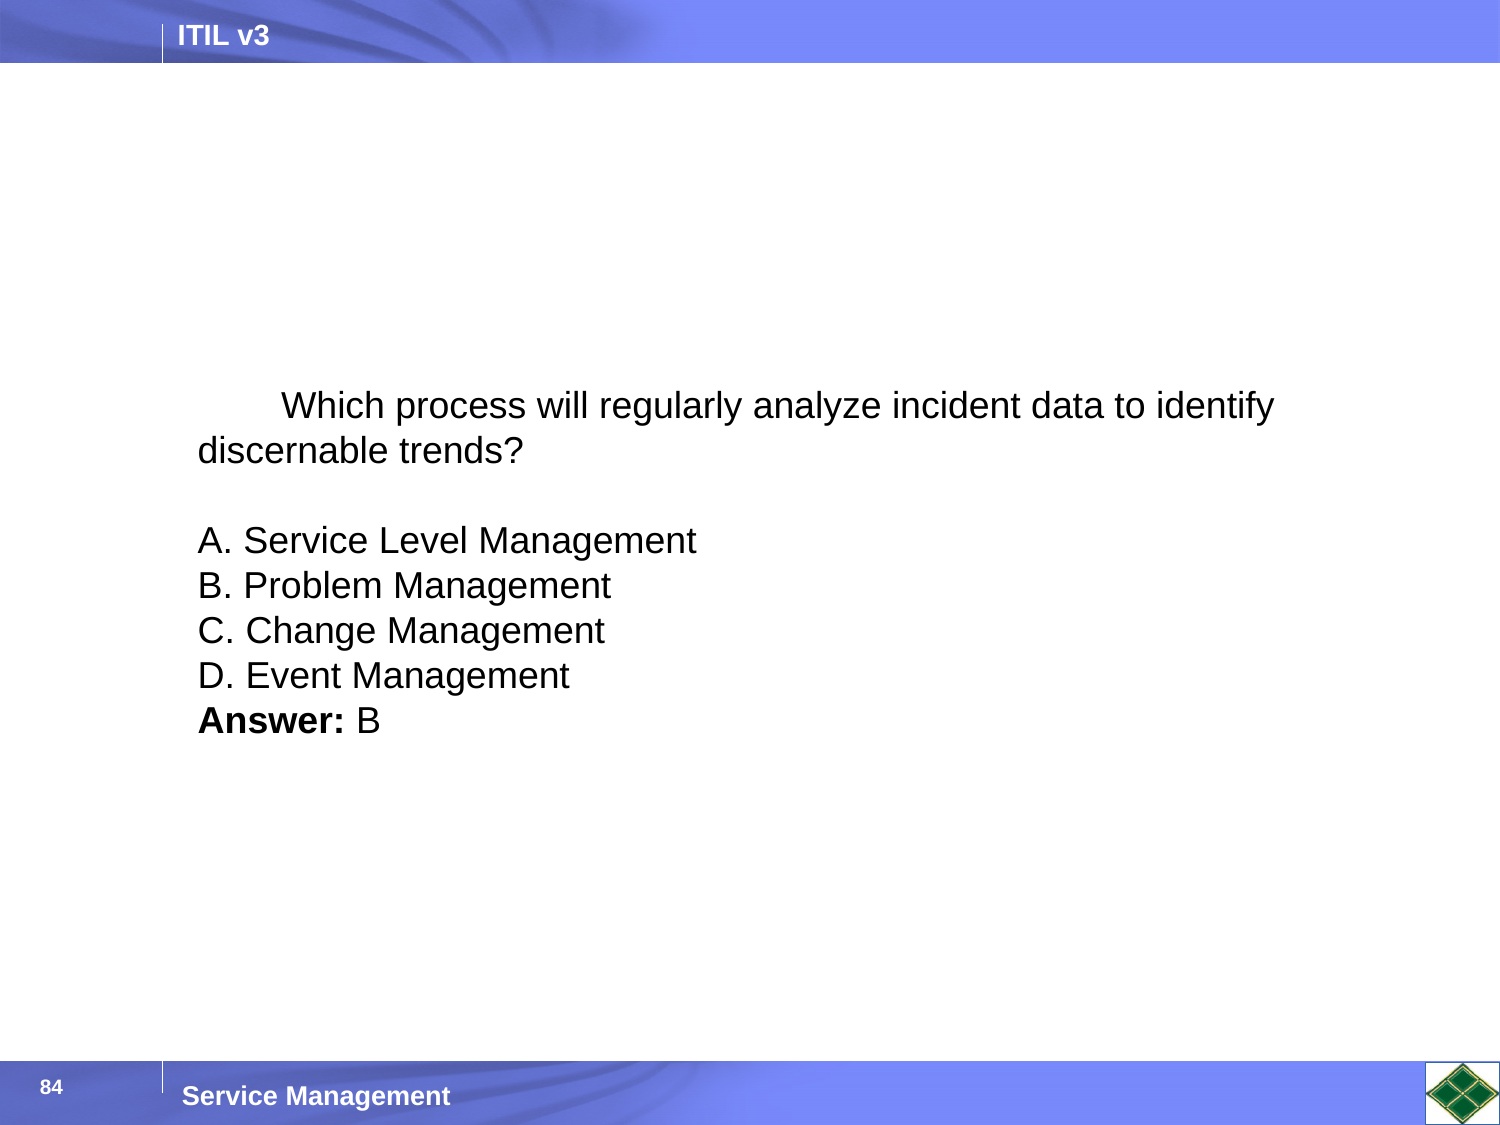

171. Which process will regularly analyze incident data to identify discernable trends?
A. Service Level Management
B. Problem Management
C. Change Management
D. Event Management
Answer: B